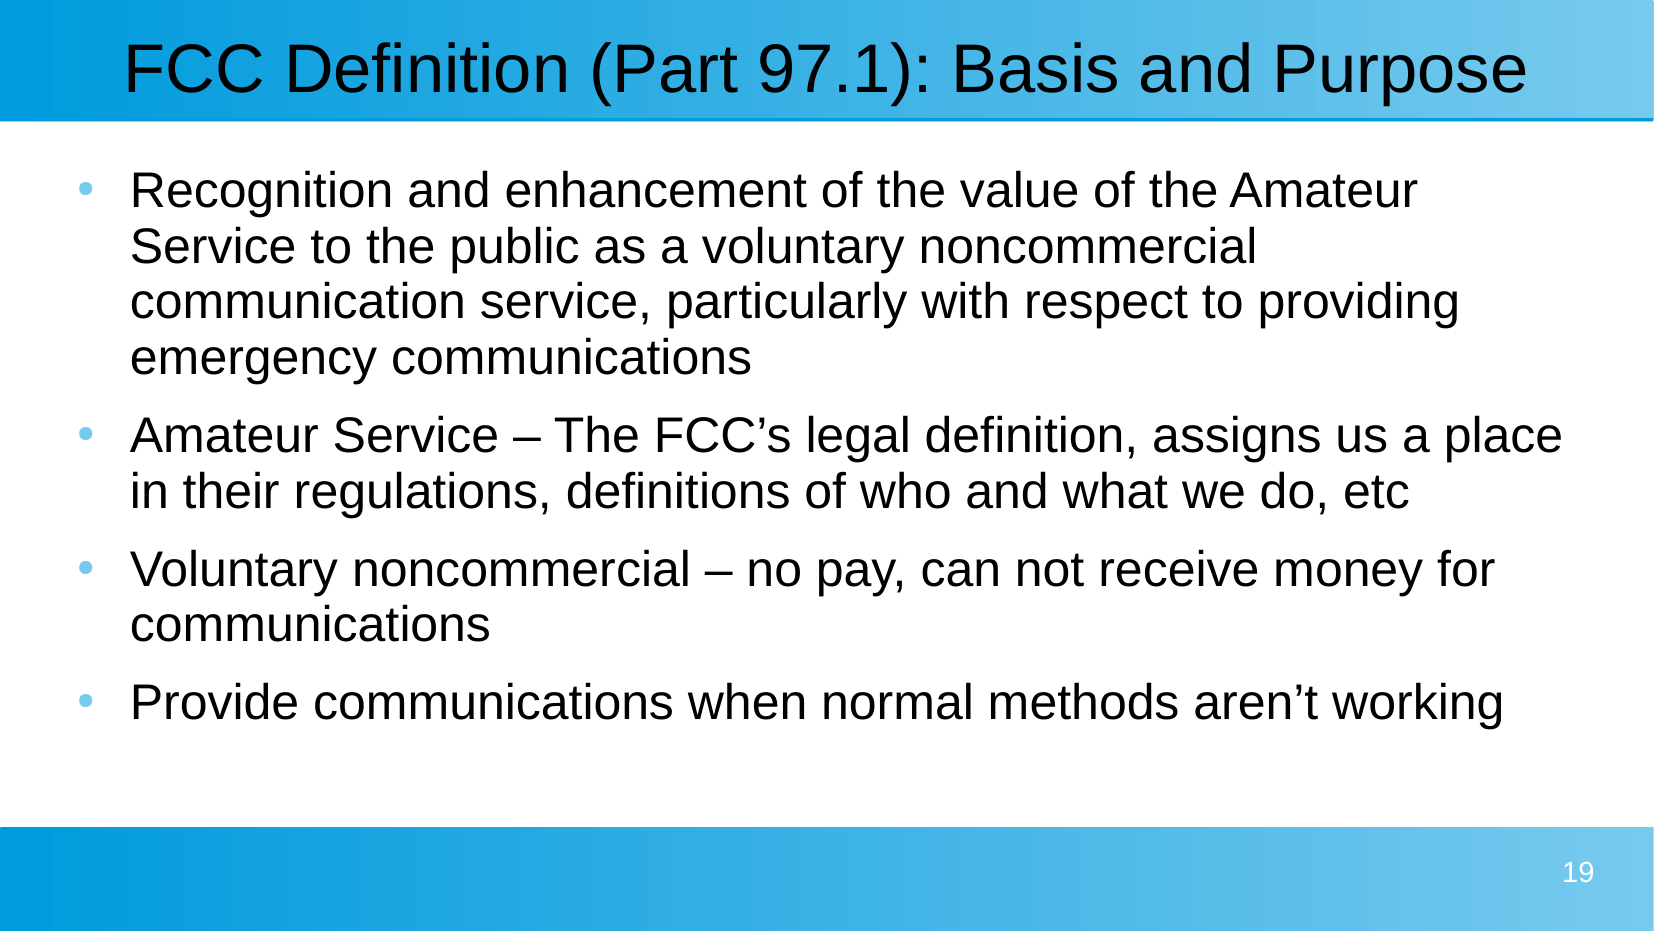

# FCC Definition (Part 97.1): Basis and Purpose
Recognition and enhancement of the value of the Amateur Service to the public as a voluntary noncommercial communication service, particularly with respect to providing emergency communications
Amateur Service – The FCC’s legal definition, assigns us a place in their regulations, definitions of who and what we do, etc
Voluntary noncommercial – no pay, can not receive money for communications
Provide communications when normal methods aren’t working
19